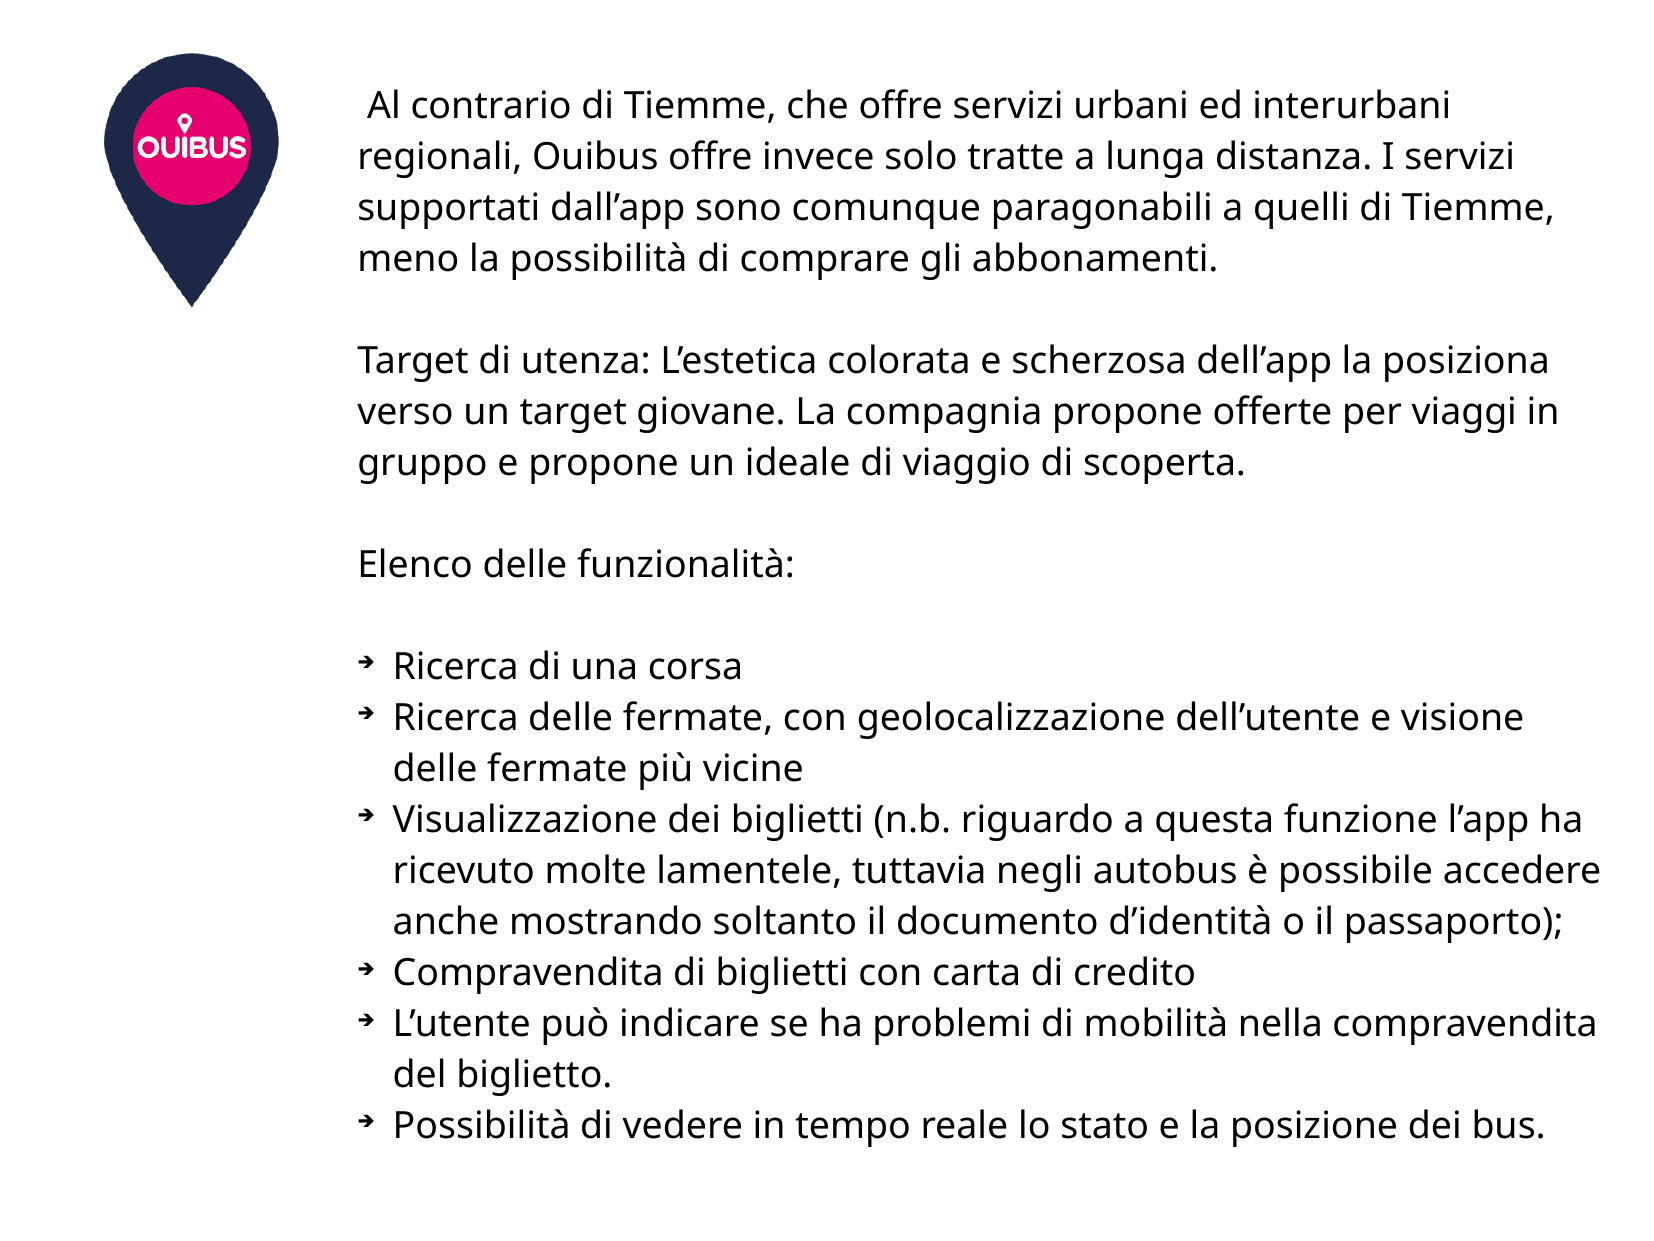

Al contrario di Tiemme, che offre servizi urbani ed interurbani regionali, Ouibus offre invece solo tratte a lunga distanza. I servizi supportati dall’app sono comunque paragonabili a quelli di Tiemme, meno la possibilità di comprare gli abbonamenti.
Target di utenza: L’estetica colorata e scherzosa dell’app la posiziona verso un target giovane. La compagnia propone offerte per viaggi in gruppo e propone un ideale di viaggio di scoperta.
Elenco delle funzionalità:
Ricerca di una corsa
Ricerca delle fermate, con geolocalizzazione dell’utente e visione delle fermate più vicine
Visualizzazione dei biglietti (n.b. riguardo a questa funzione l’app ha ricevuto molte lamentele, tuttavia negli autobus è possibile accedere anche mostrando soltanto il documento d’identità o il passaporto);
Compravendita di biglietti con carta di credito
L’utente può indicare se ha problemi di mobilità nella compravendita del biglietto.
Possibilità di vedere in tempo reale lo stato e la posizione dei bus.